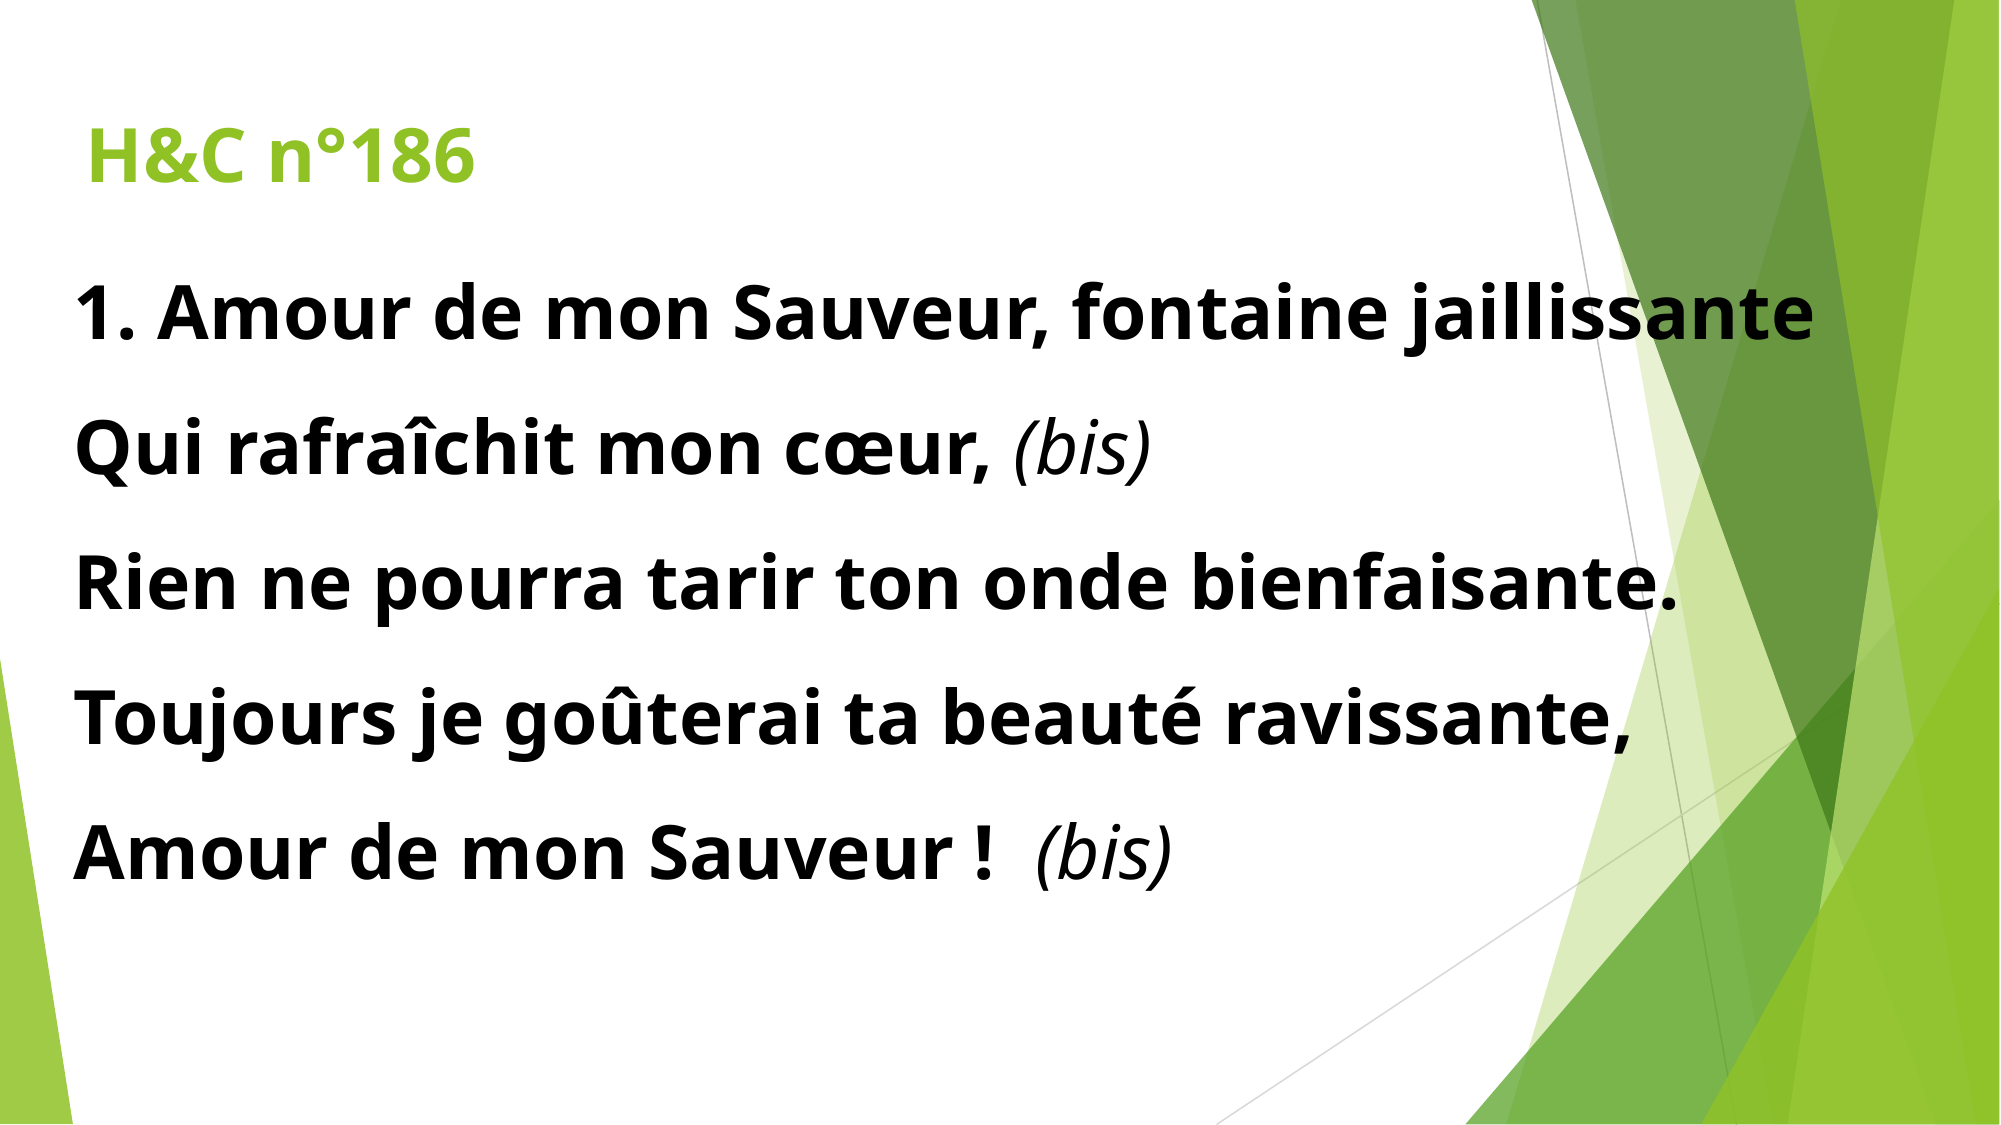

H&C n°186
1. Amour de mon Sauveur, fontaine jaillissante
Qui rafraîchit mon cœur, (bis)
Rien ne pourra tarir ton onde bienfaisante.
Toujours je goûterai ta beauté ravissante,
Amour de mon Sauveur ! (bis)